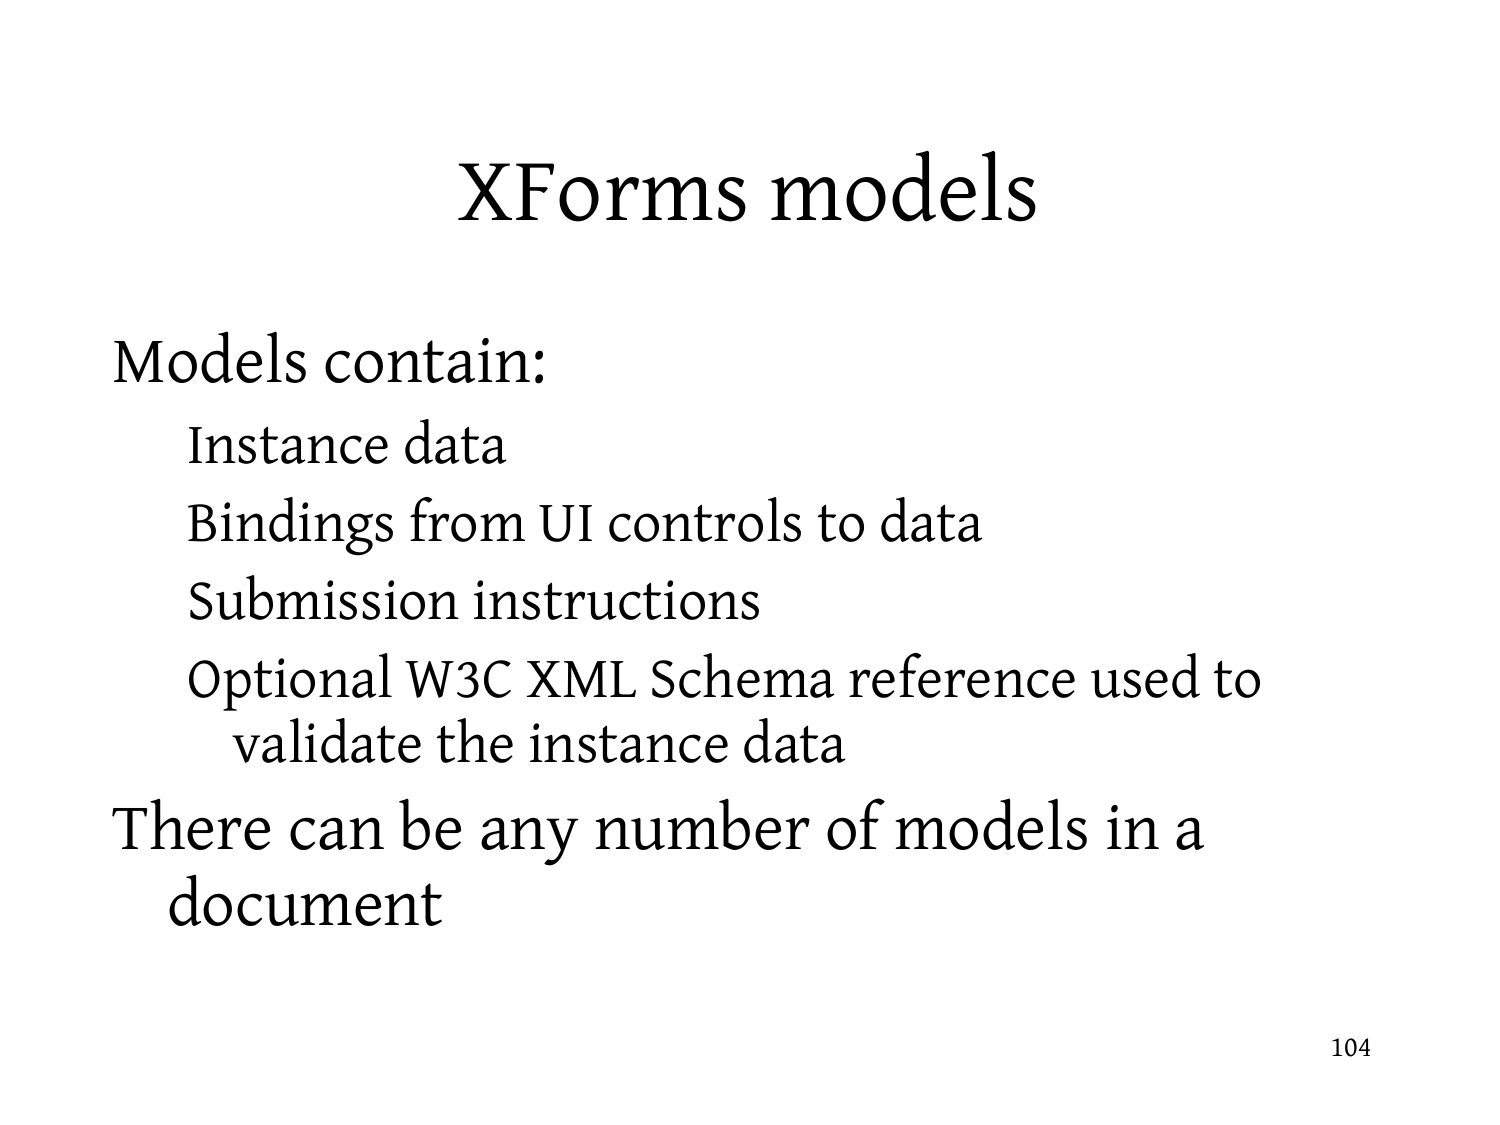

# XForms models
Models contain:
Instance data
Bindings from UI controls to data
Submission instructions
Optional W3C XML Schema reference used to validate the instance data
There can be any number of models in a document